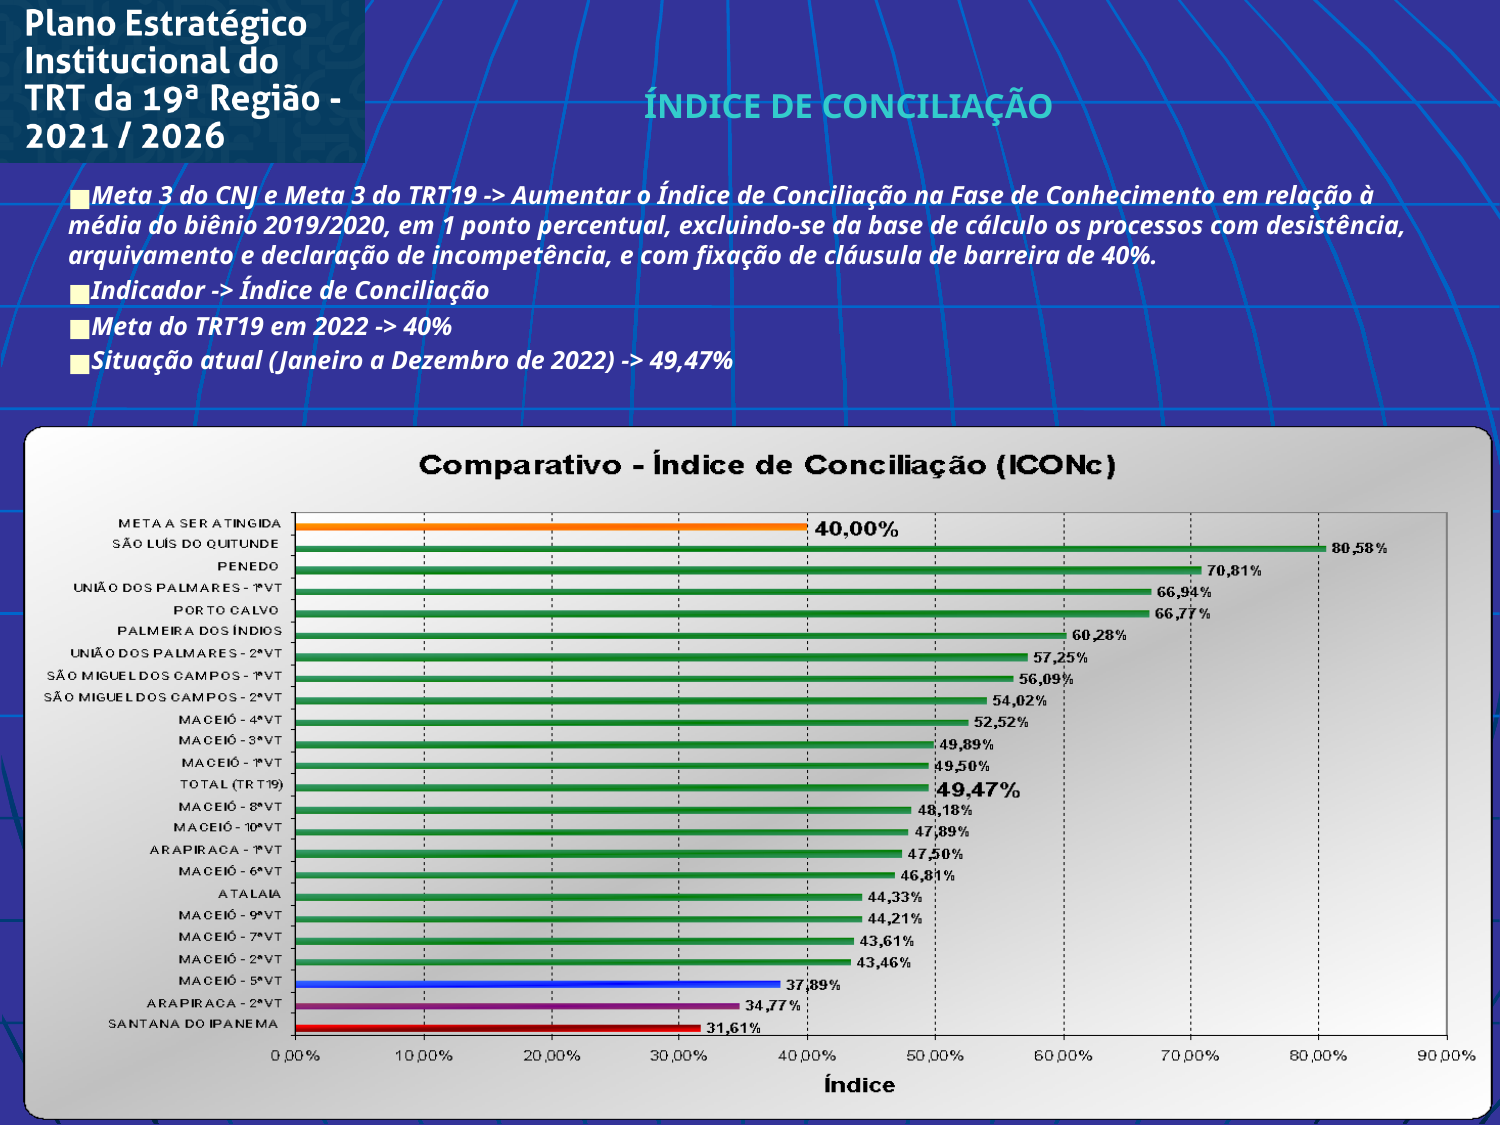

ÍNDICE DE CONCILIAÇÃO
Meta 3 do CNJ e Meta 3 do TRT19 -> Aumentar o Índice de Conciliação na Fase de Conhecimento em relação à média do biênio 2019/2020, em 1 ponto percentual, excluindo-se da base de cálculo os processos com desistência, arquivamento e declaração de incompetência, e com fixação de cláusula de barreira de 40%.
Indicador -> Índice de Conciliação
Meta do TRT19 em 2022 -> 40%
Situação atual (Janeiro a Dezembro de 2022) -> 49,47%